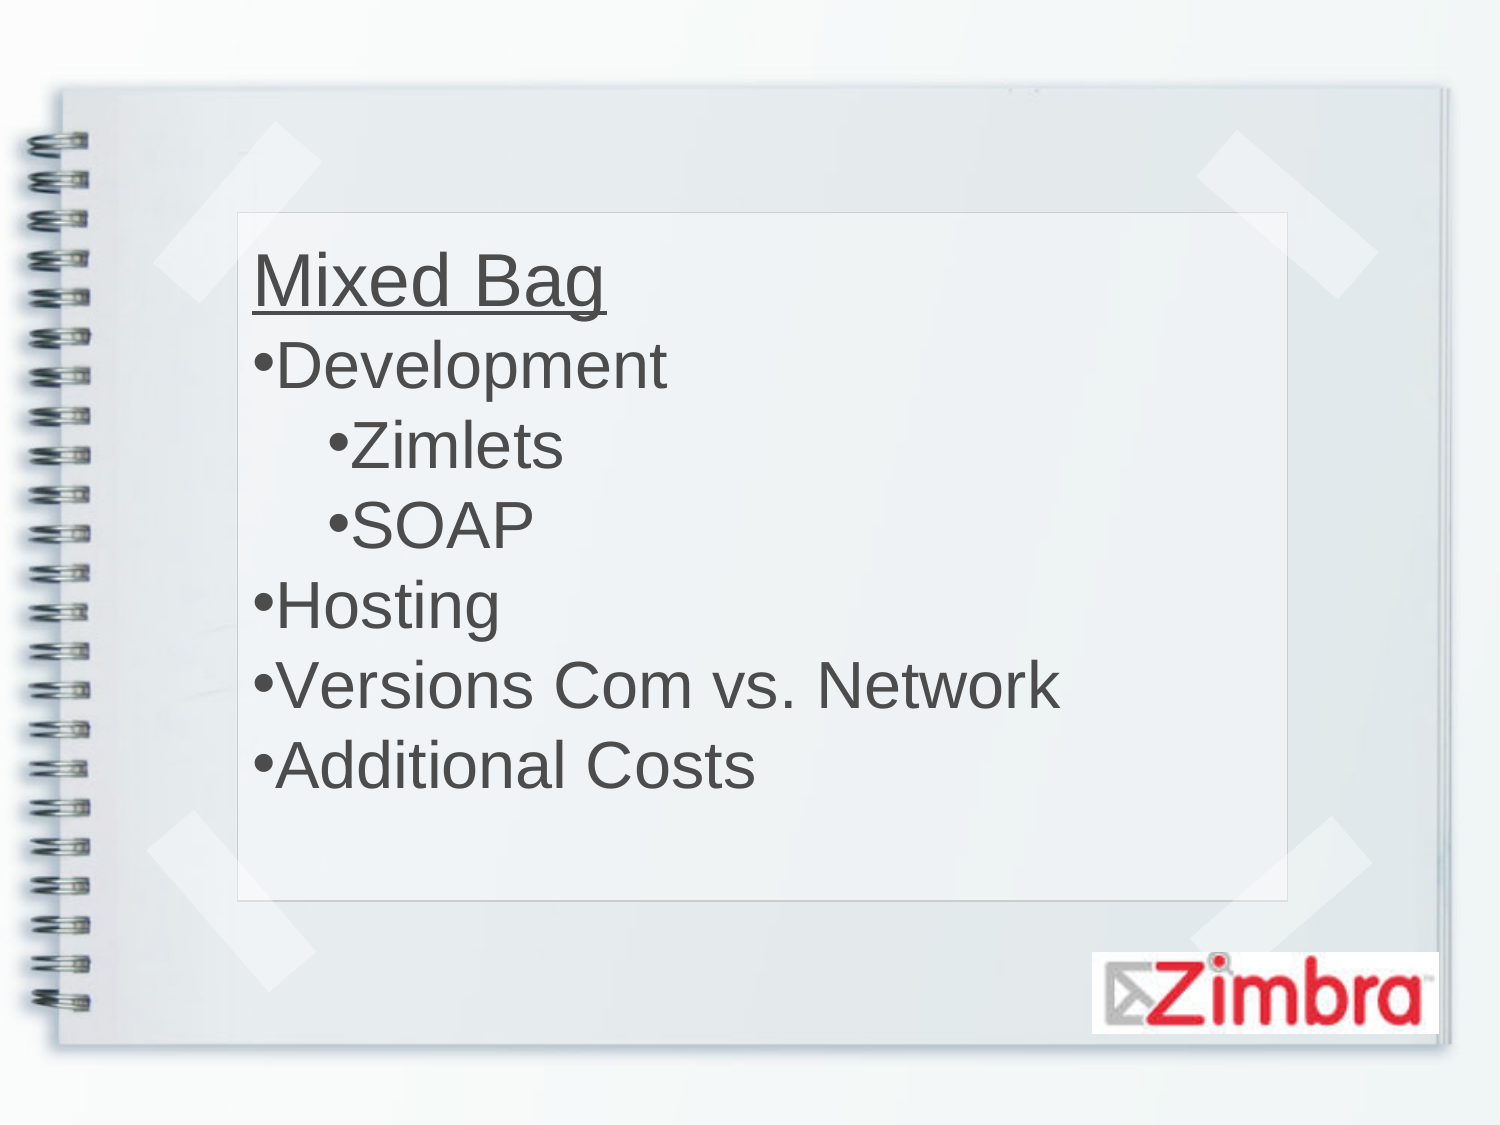

Mixed Bag
Development
Zimlets
SOAP
Hosting
Versions Com vs. Network
Additional Costs